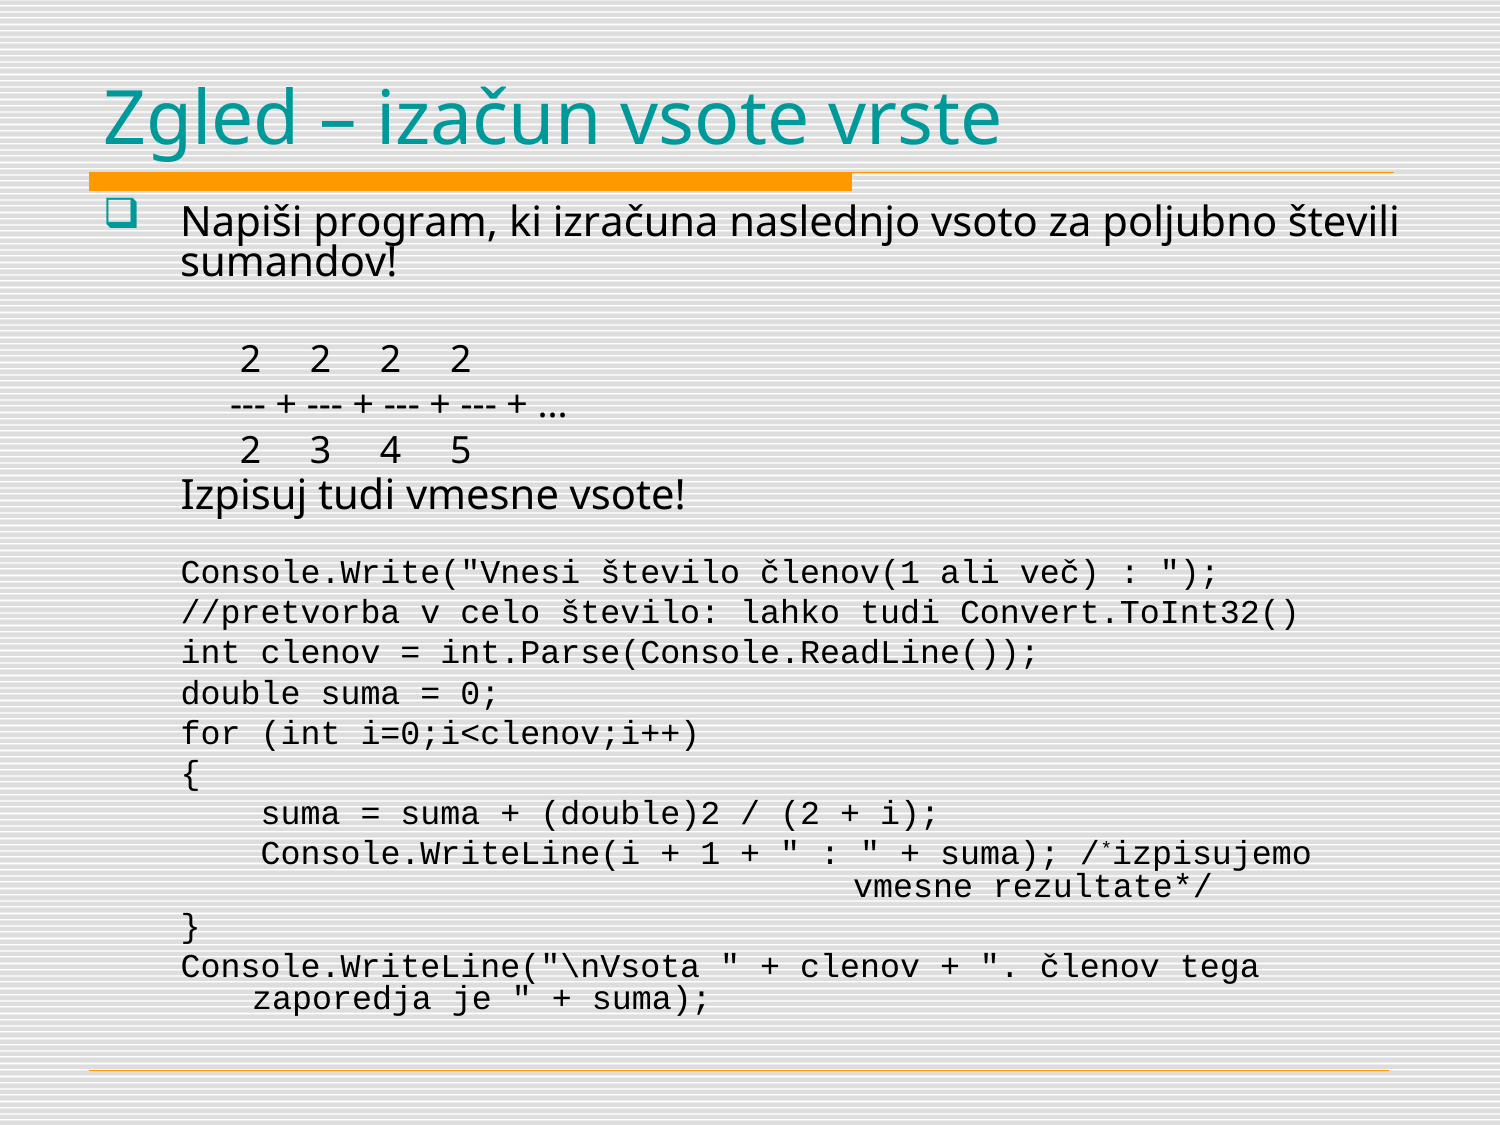

# Zgled – izačun vsote vrste
Napiši program, ki izračuna naslednjo vsoto za poljubno števili sumandov!
 2 2 2 2
 --- + --- + --- + --- + ...
 2 3 4 5
Izpisuj tudi vmesne vsote!
Console.Write("Vnesi število členov(1 ali več) : ");
//pretvorba v celo število: lahko tudi Convert.ToInt32()
int clenov = int.Parse(Console.ReadLine());
double suma = 0;
for (int i=0;i<clenov;i++)
{
 suma = suma + (double)2 / (2 + i);
 Console.WriteLine(i + 1 + " : " + suma); /*izpisujemo 						vmesne rezultate*/
}
Console.WriteLine("\nVsota " + clenov + ". členov tega zaporedja je " + suma);